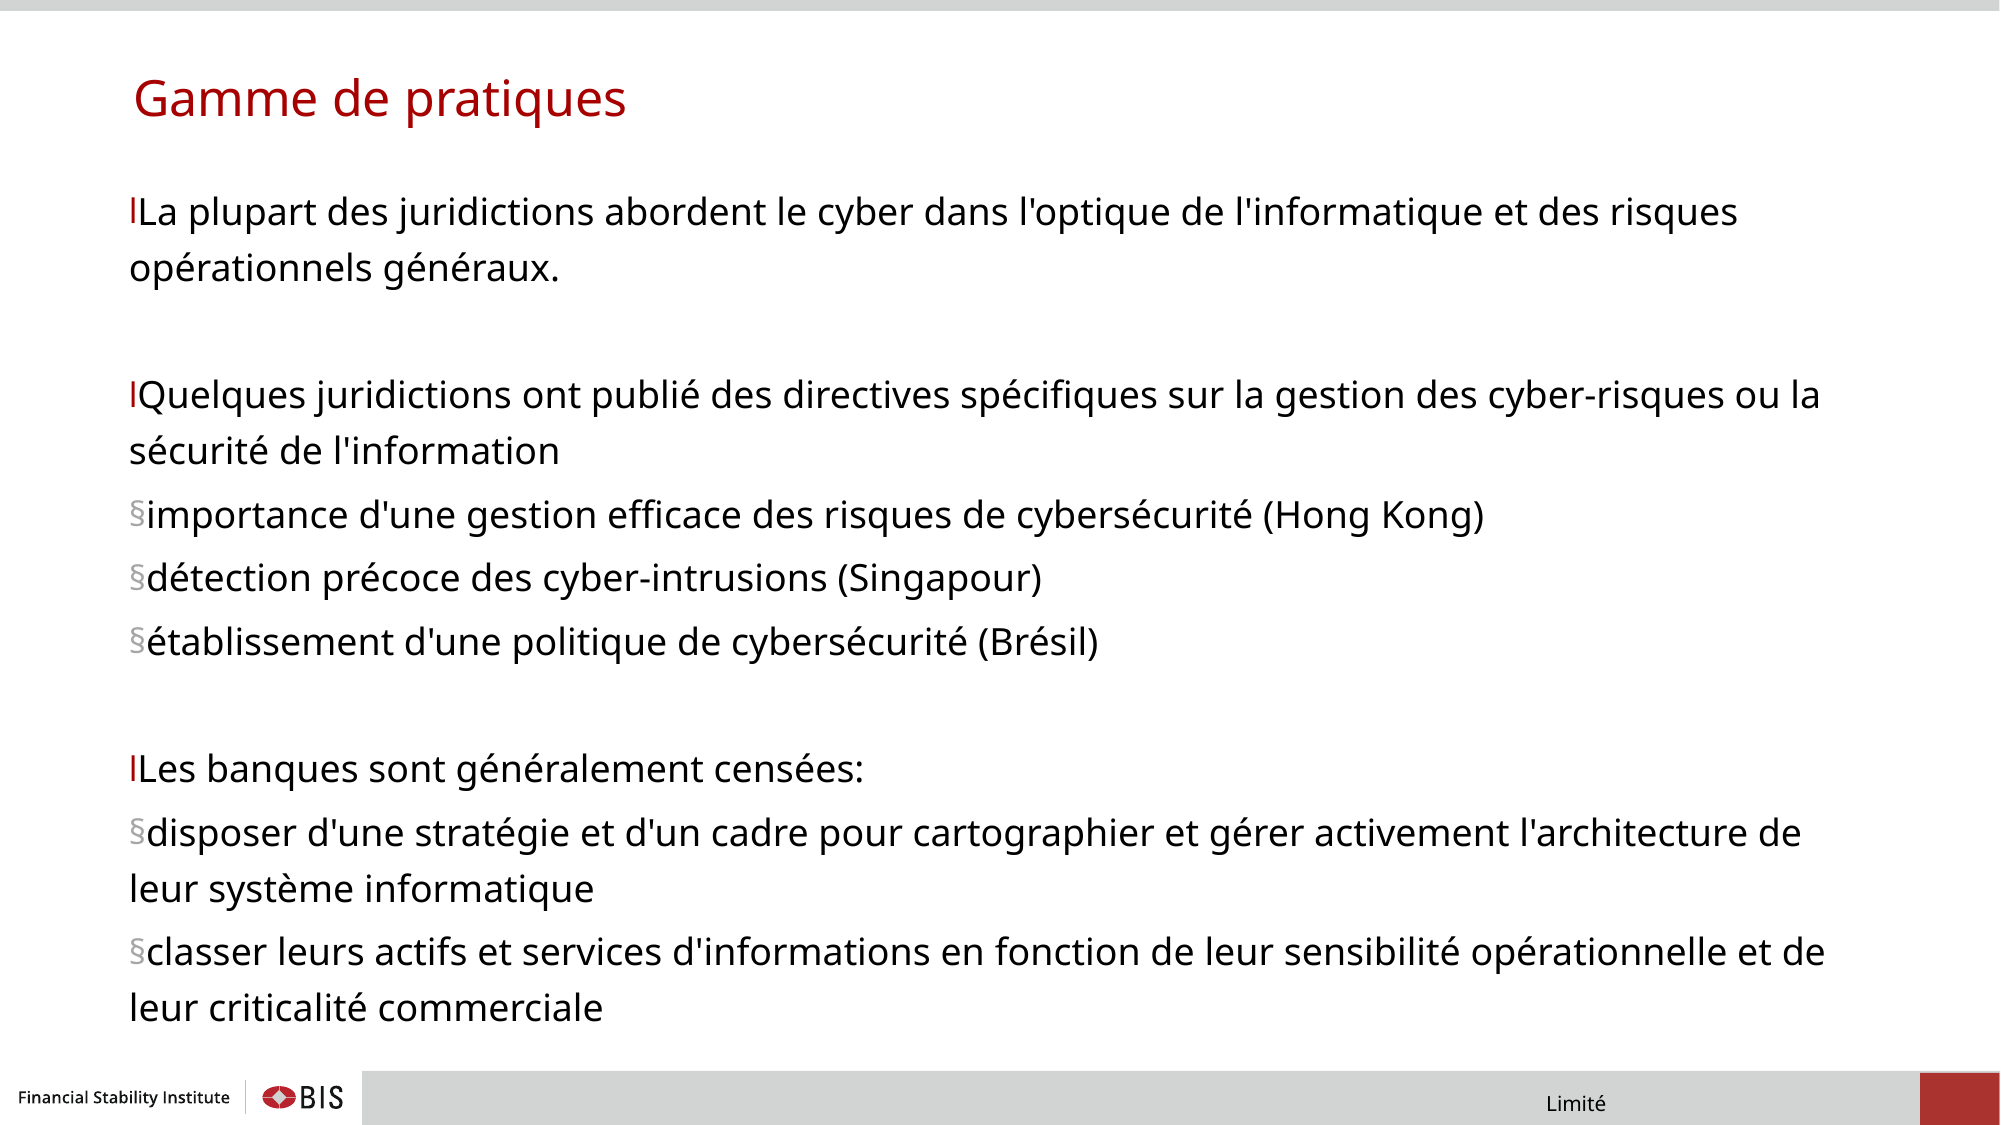

# Gamme de pratiques
La plupart des juridictions abordent le cyber dans l'optique de l'informatique et des risques opérationnels généraux.
Quelques juridictions ont publié des directives spécifiques sur la gestion des cyber-risques ou la sécurité de l'information
importance d'une gestion efficace des risques de cybersécurité (Hong Kong)
détection précoce des cyber-intrusions (Singapour)
établissement d'une politique de cybersécurité (Brésil)
Les banques sont généralement censées:
disposer d'une stratégie et d'un cadre pour cartographier et gérer activement l'architecture de leur système informatique
classer leurs actifs et services d'informations en fonction de leur sensibilité opérationnelle et de leur criticalité commerciale